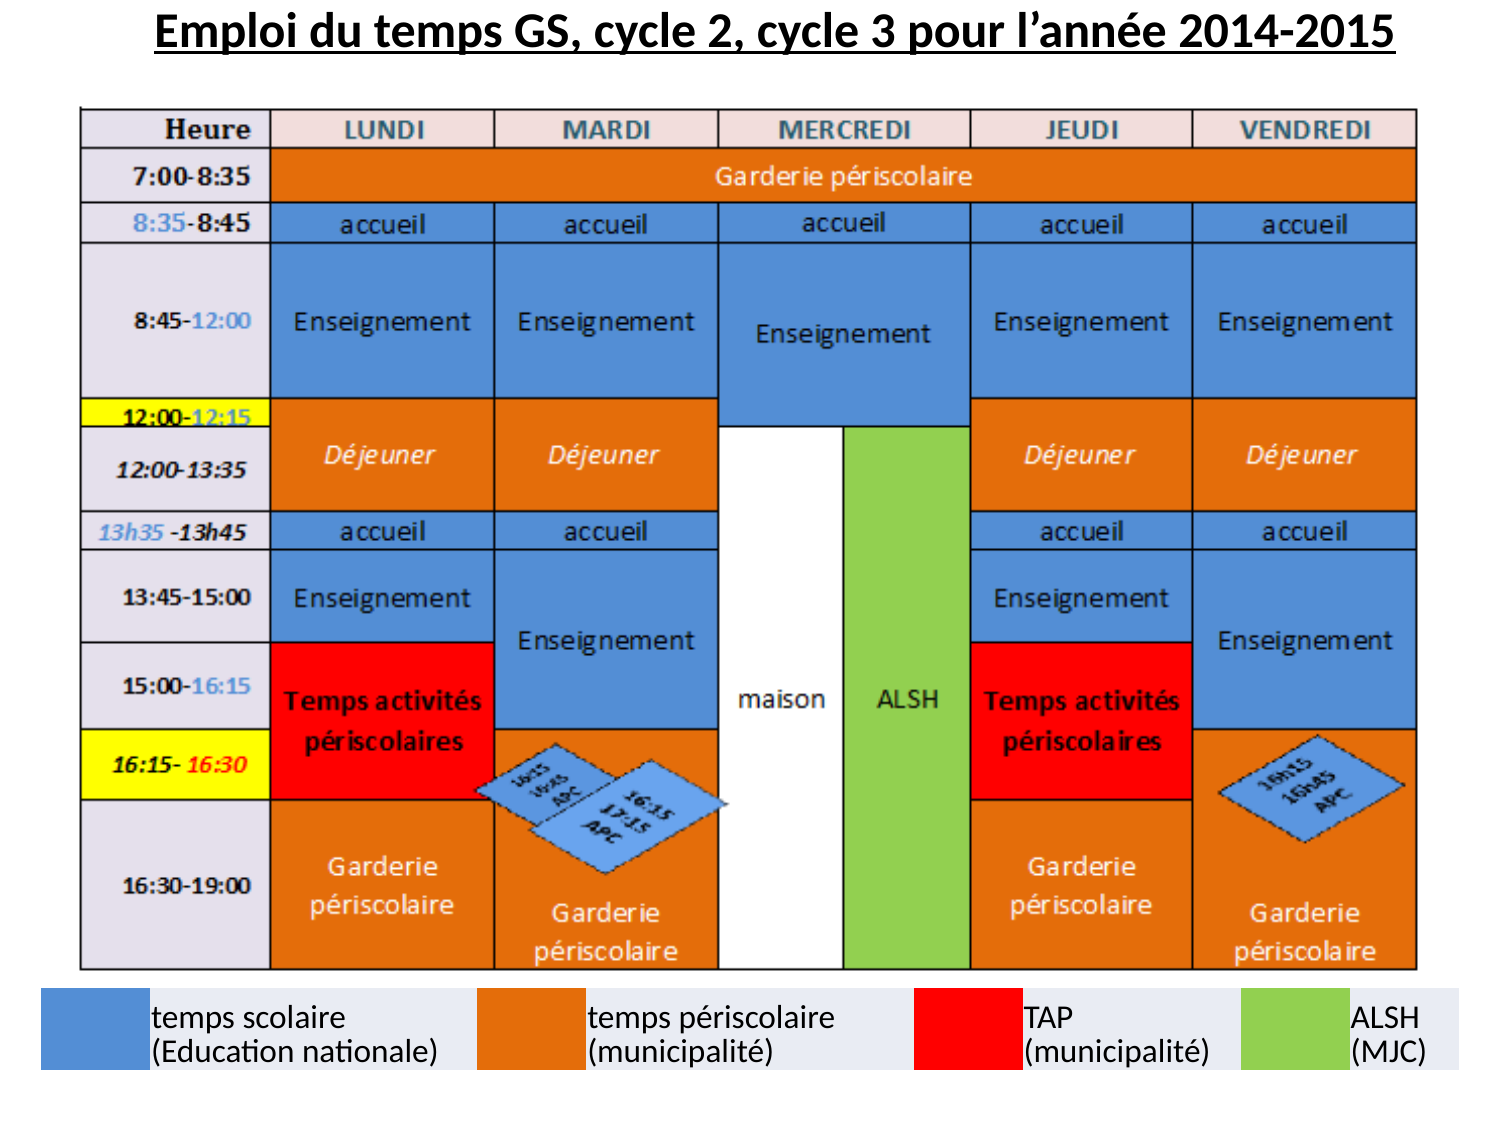

# Emploi du temps GS, cycle 2, cycle 3 pour l’année 2014-2015
| | temps scolaire (Education nationale) | | temps périscolaire (municipalité) | | TAP (municipalité) | | ALSH (MJC) |
| --- | --- | --- | --- | --- | --- | --- | --- |
16h15 16h45
APC
16:15 16:45
APC
16:15
17:15
APC